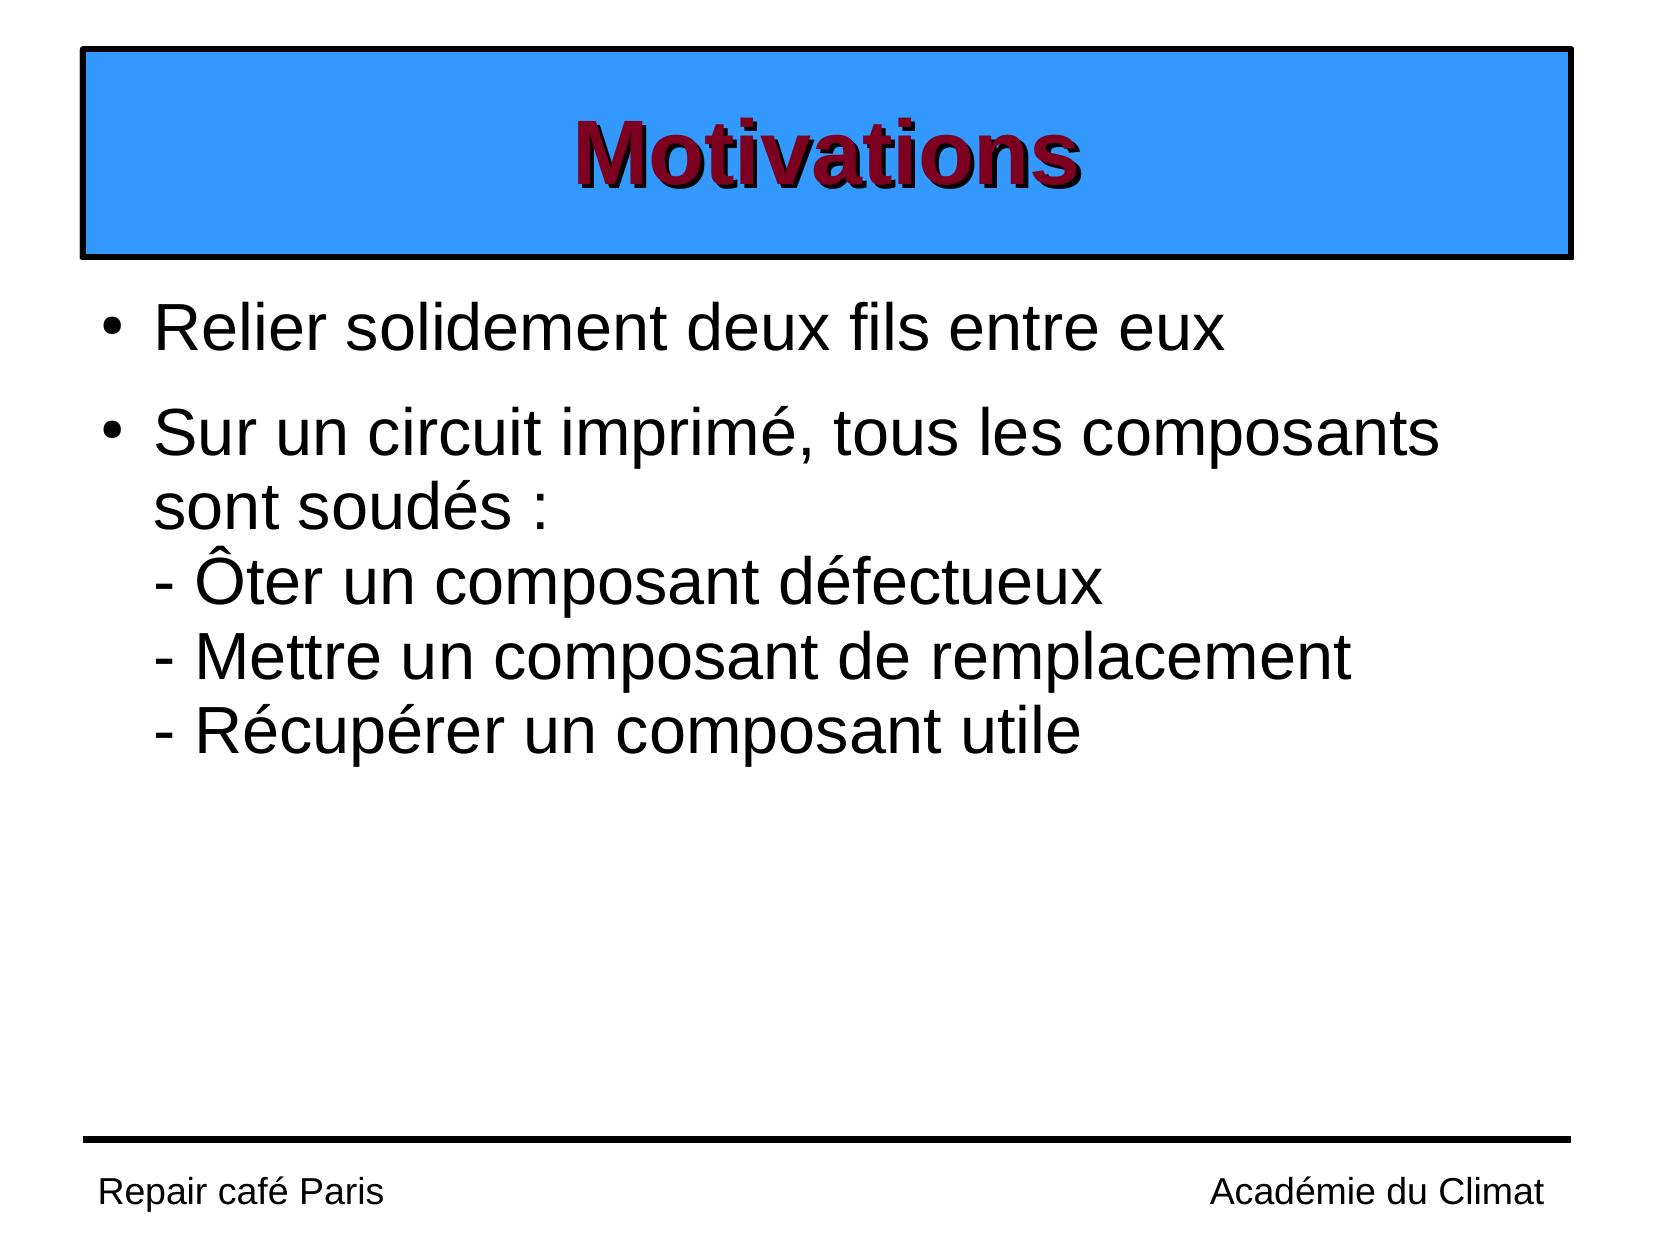

# Motivations
Relier solidement deux fils entre eux
Sur un circuit imprimé, tous les composants sont soudés :
- Ôter un composant défectueux
- Mettre un composant de remplacement
- Récupérer un composant utile
Repair café Paris	Académie du Climat